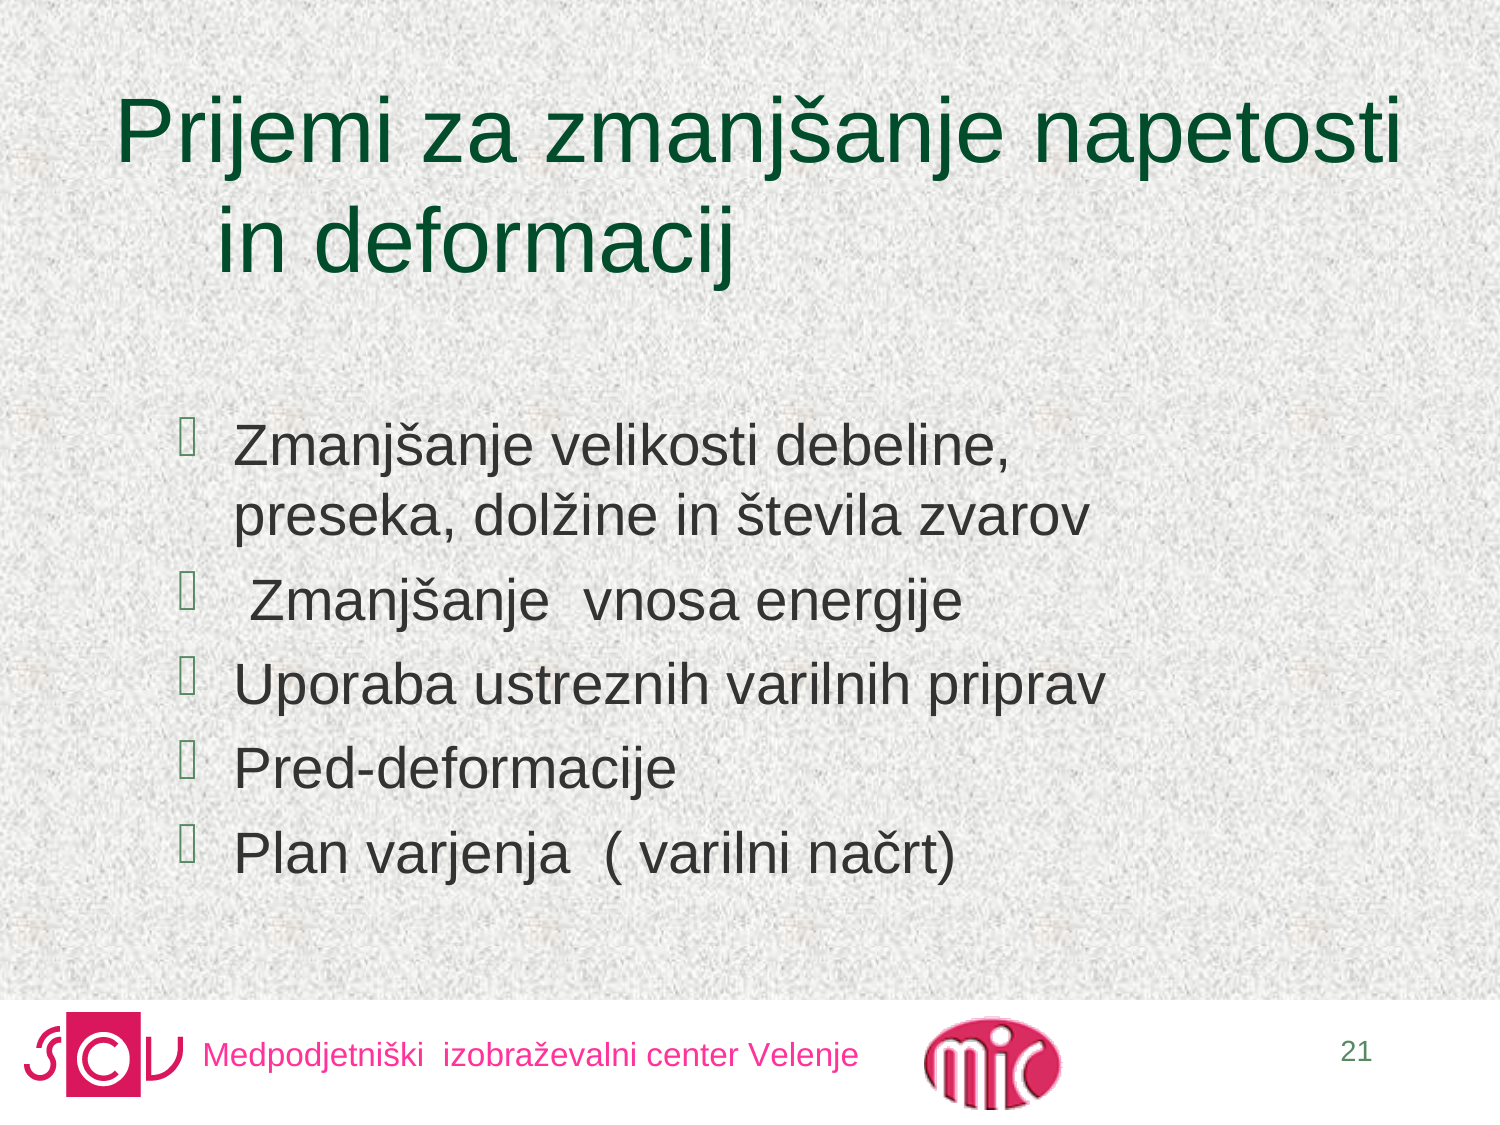

# Prijemi za zmanjšanje napetosti in deformacij
Zmanjšanje velikosti debeline, preseka, dolžine in števila zvarov
 Zmanjšanje vnosa energije
Uporaba ustreznih varilnih priprav
Pred-deformacije
Plan varjenja ( varilni načrt)